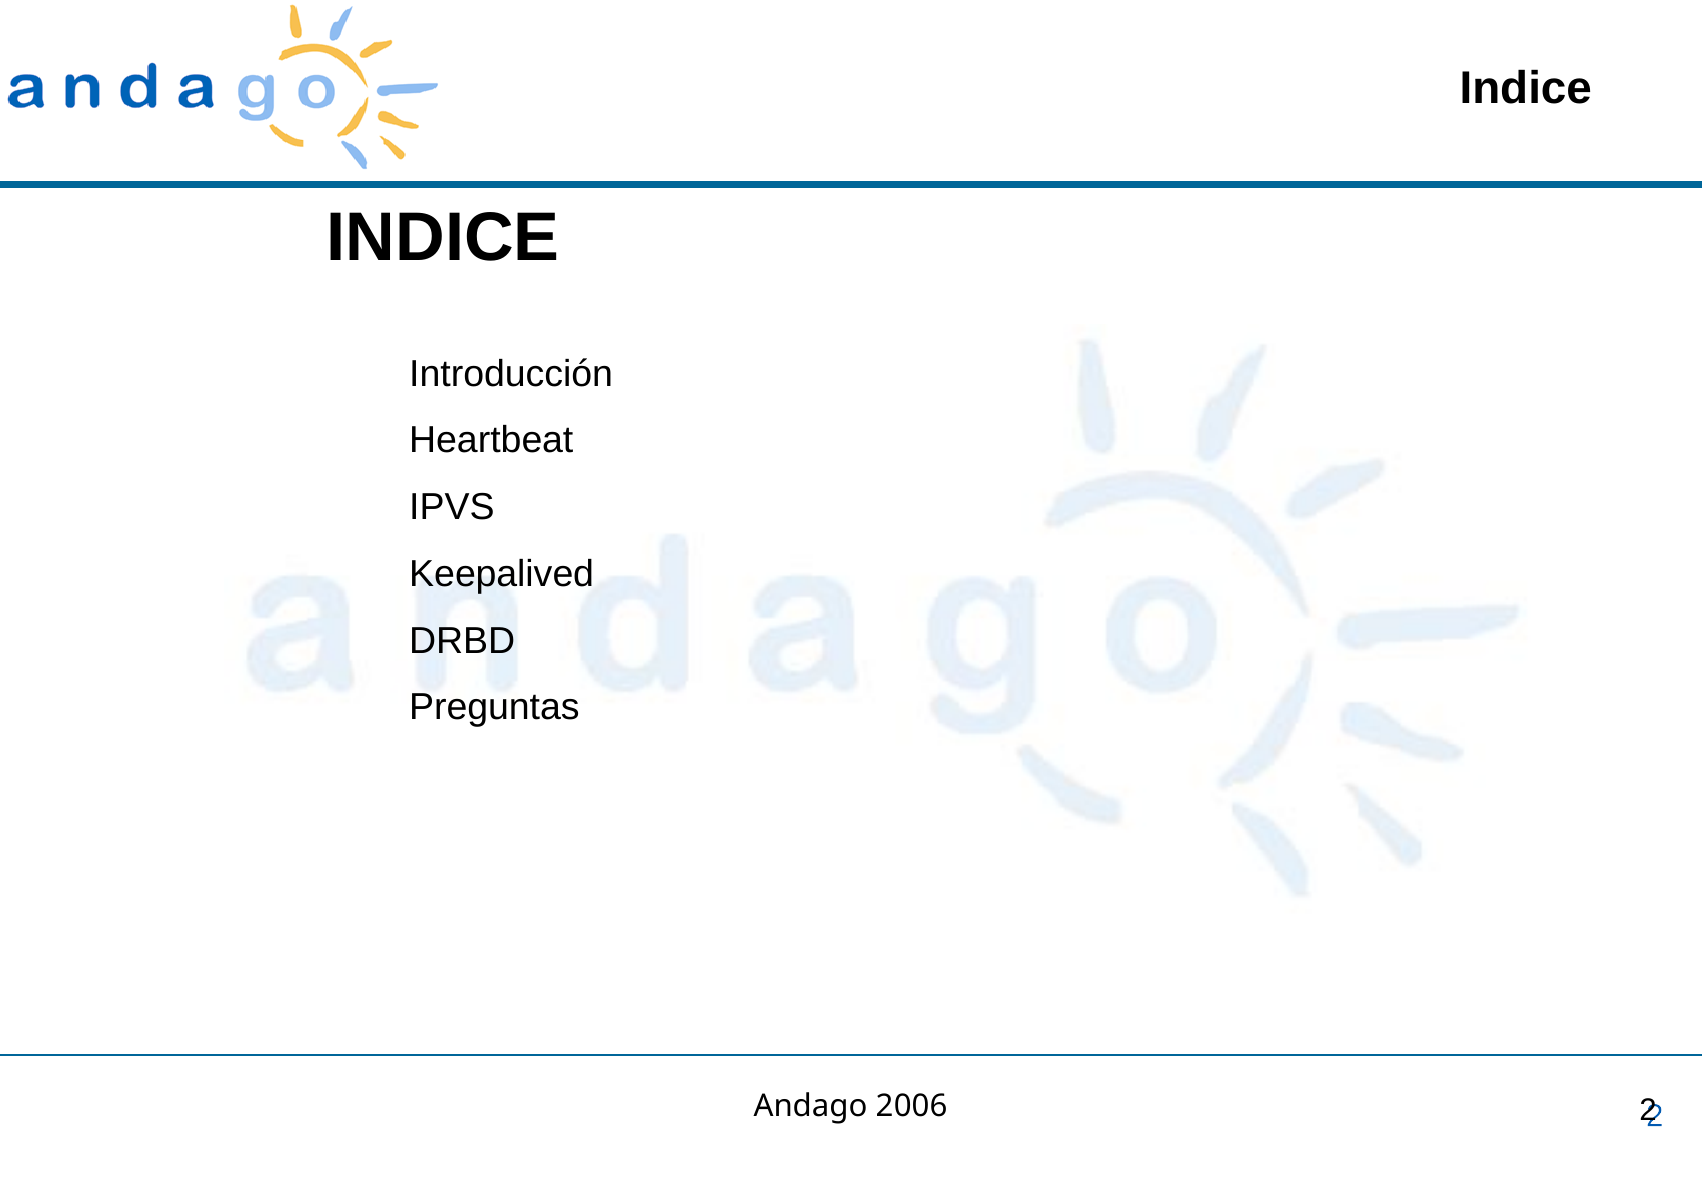

# Indice
INDICE
Introducción
Heartbeat
IPVS
Keepalived
DRBD
Preguntas